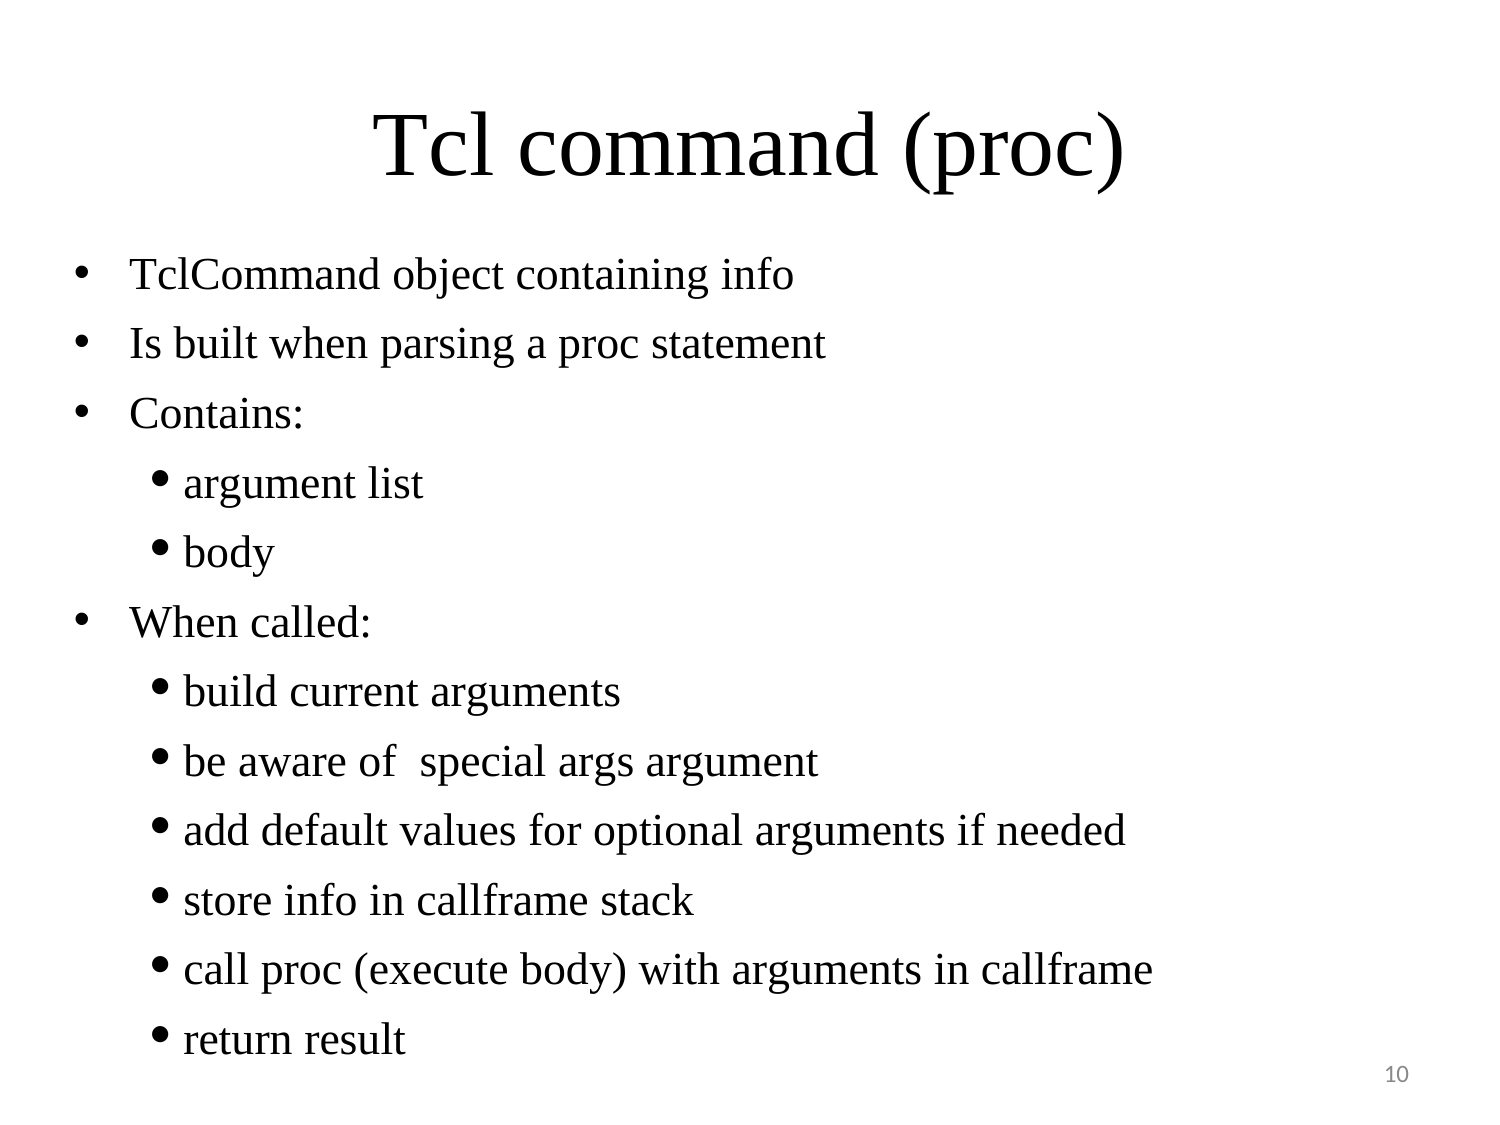

Tcl command (proc)
TclCommand object containing info
Is built when parsing a proc statement
Contains:
 argument list
 body
When called:
 build current arguments
 be aware of special args argument
 add default values for optional arguments if needed
 store info in callframe stack
 call proc (execute body) with arguments in callframe
 return result
10